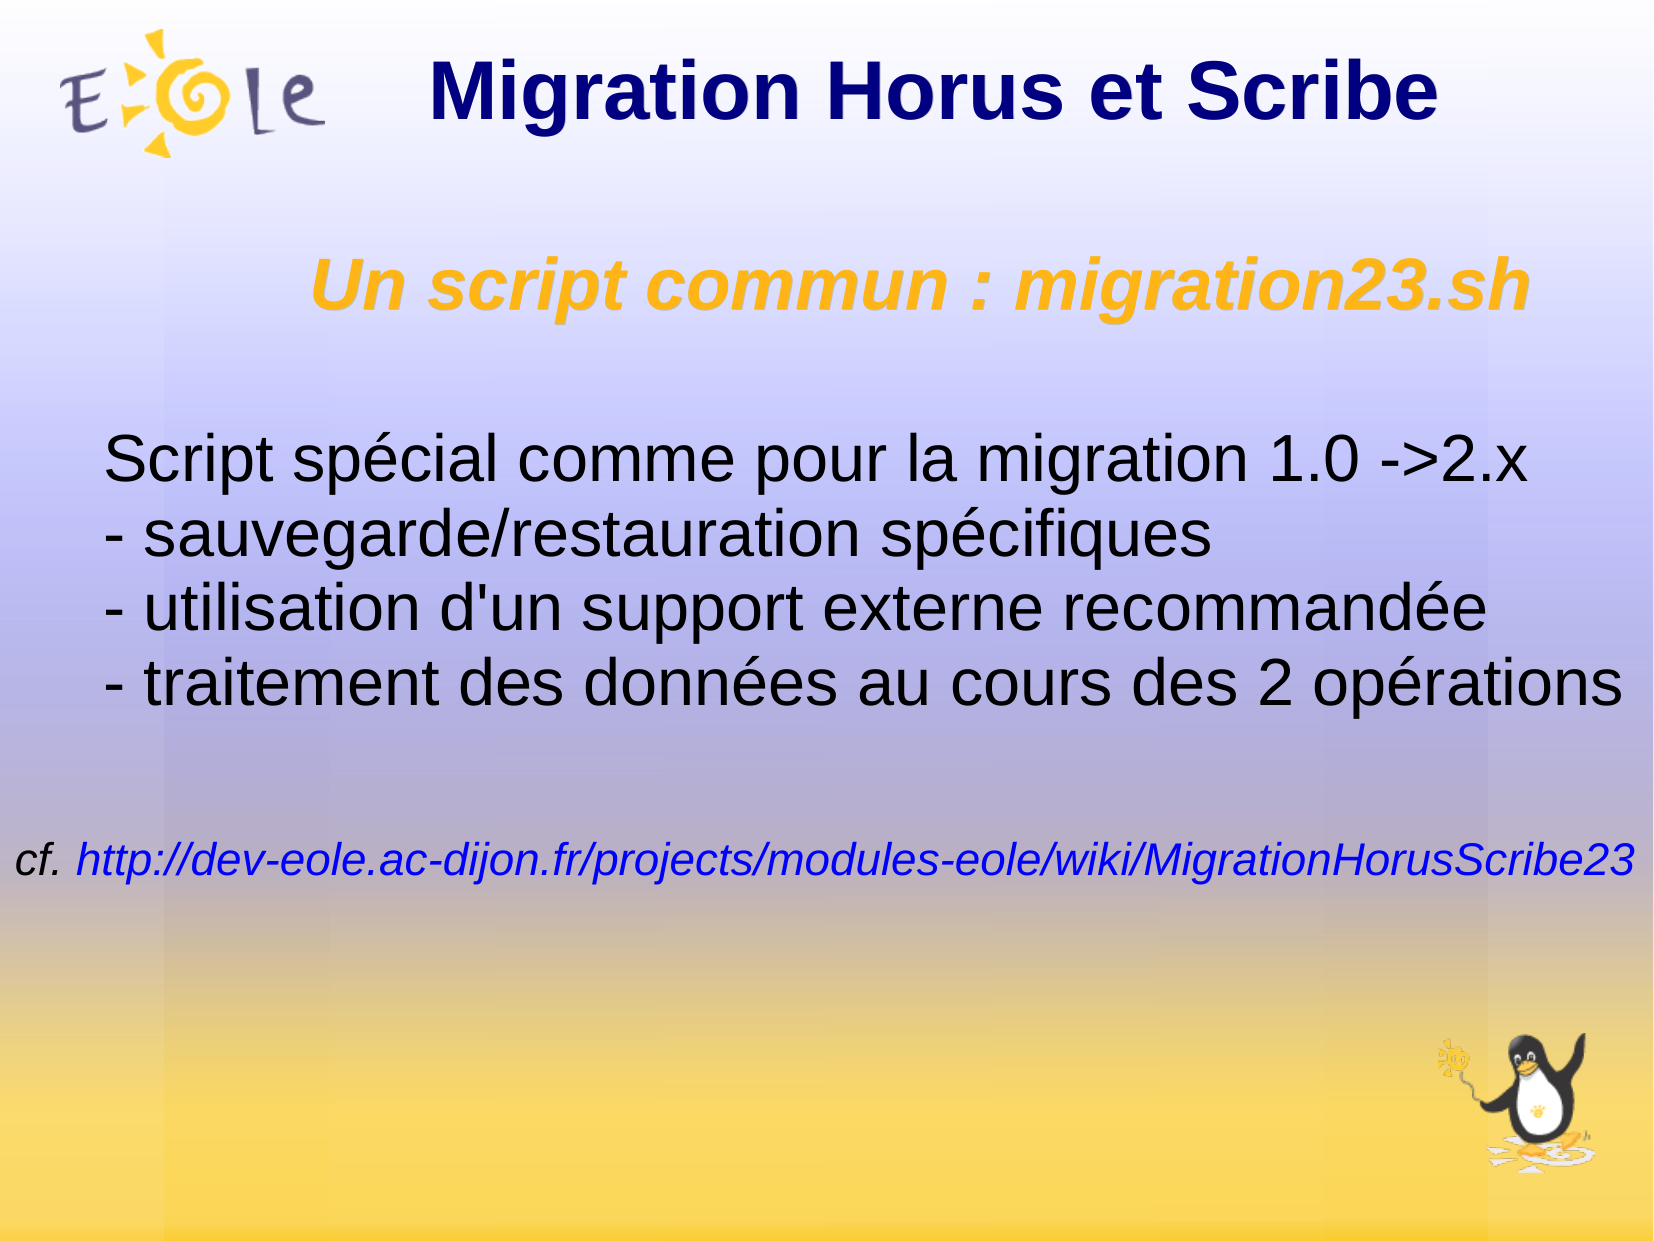

Migration Horus et Scribe
Un script commun : migration23.sh
Script spécial comme pour la migration 1.0 ->2.x
- sauvegarde/restauration spécifiques
- utilisation d'un support externe recommandée
- traitement des données au cours des 2 opérations
cf. http://dev-eole.ac-dijon.fr/projects/modules-eole/wiki/MigrationHorusScribe23